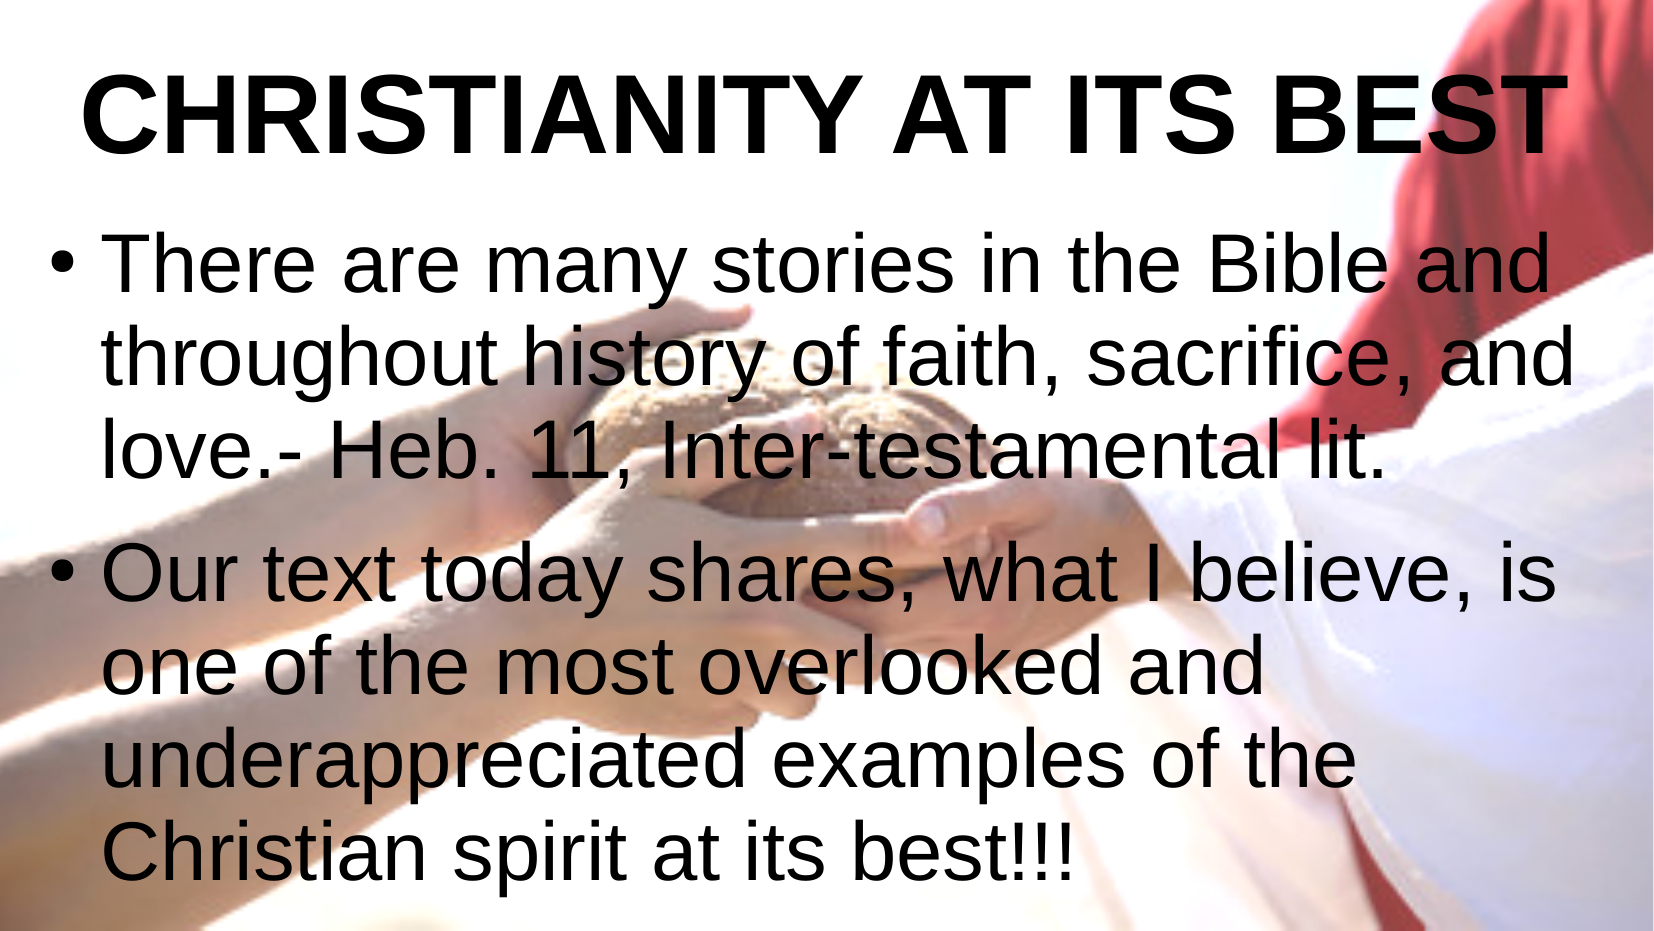

# CHRISTIANITY AT ITS BEST
There are many stories in the Bible and throughout history of faith, sacrifice, and love.- Heb. 11, Inter-testamental lit.
Our text today shares, what I believe, is one of the most overlooked and underappreciated examples of the Christian spirit at its best!!!